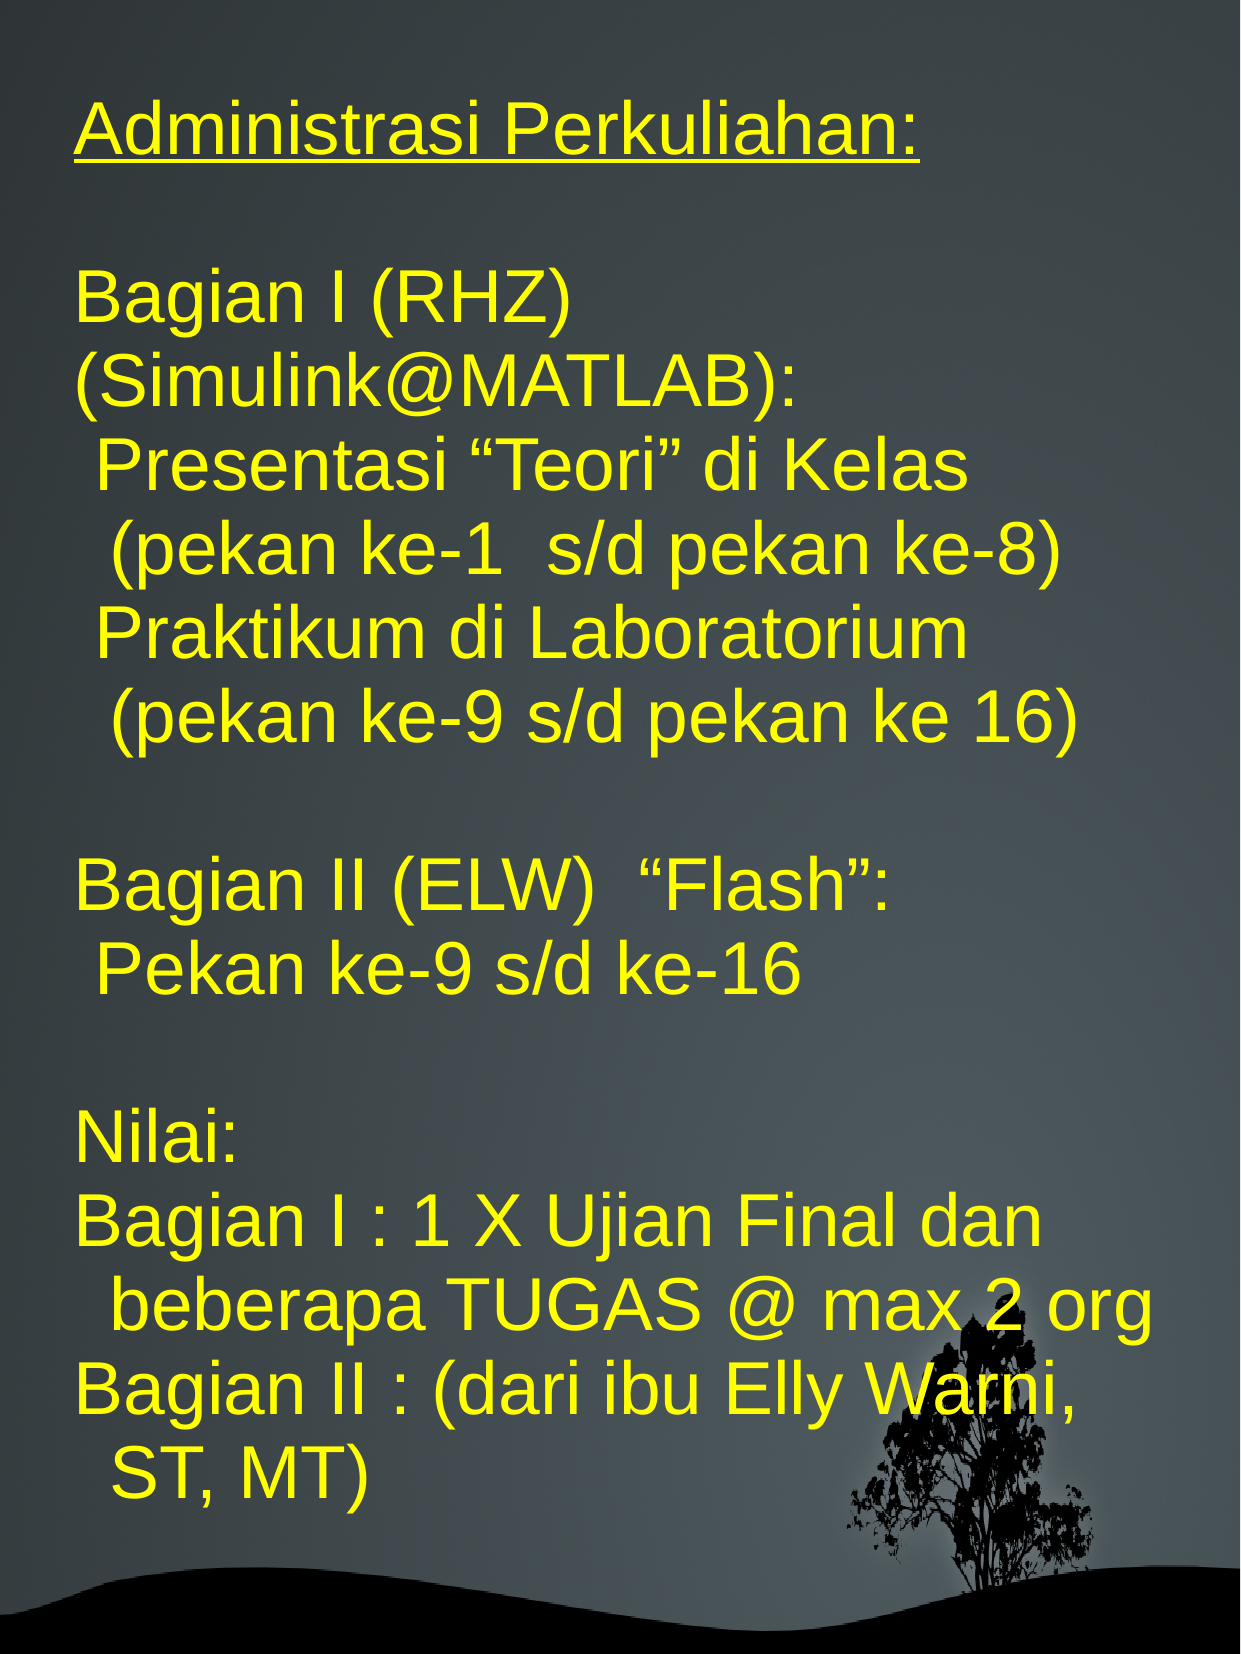

Administrasi Perkuliahan:
Bagian I (RHZ)
(Simulink@MATLAB):
 Presentasi “Teori” di Kelas (pekan ke-1 s/d pekan ke-8)
 Praktikum di Laboratorium (pekan ke-9 s/d pekan ke 16)
Bagian II (ELW) “Flash”:
 Pekan ke-9 s/d ke-16
Nilai:
Bagian I : 1 X Ujian Final dan beberapa TUGAS @ max 2 org
Bagian II : (dari ibu Elly Warni, ST, MT)